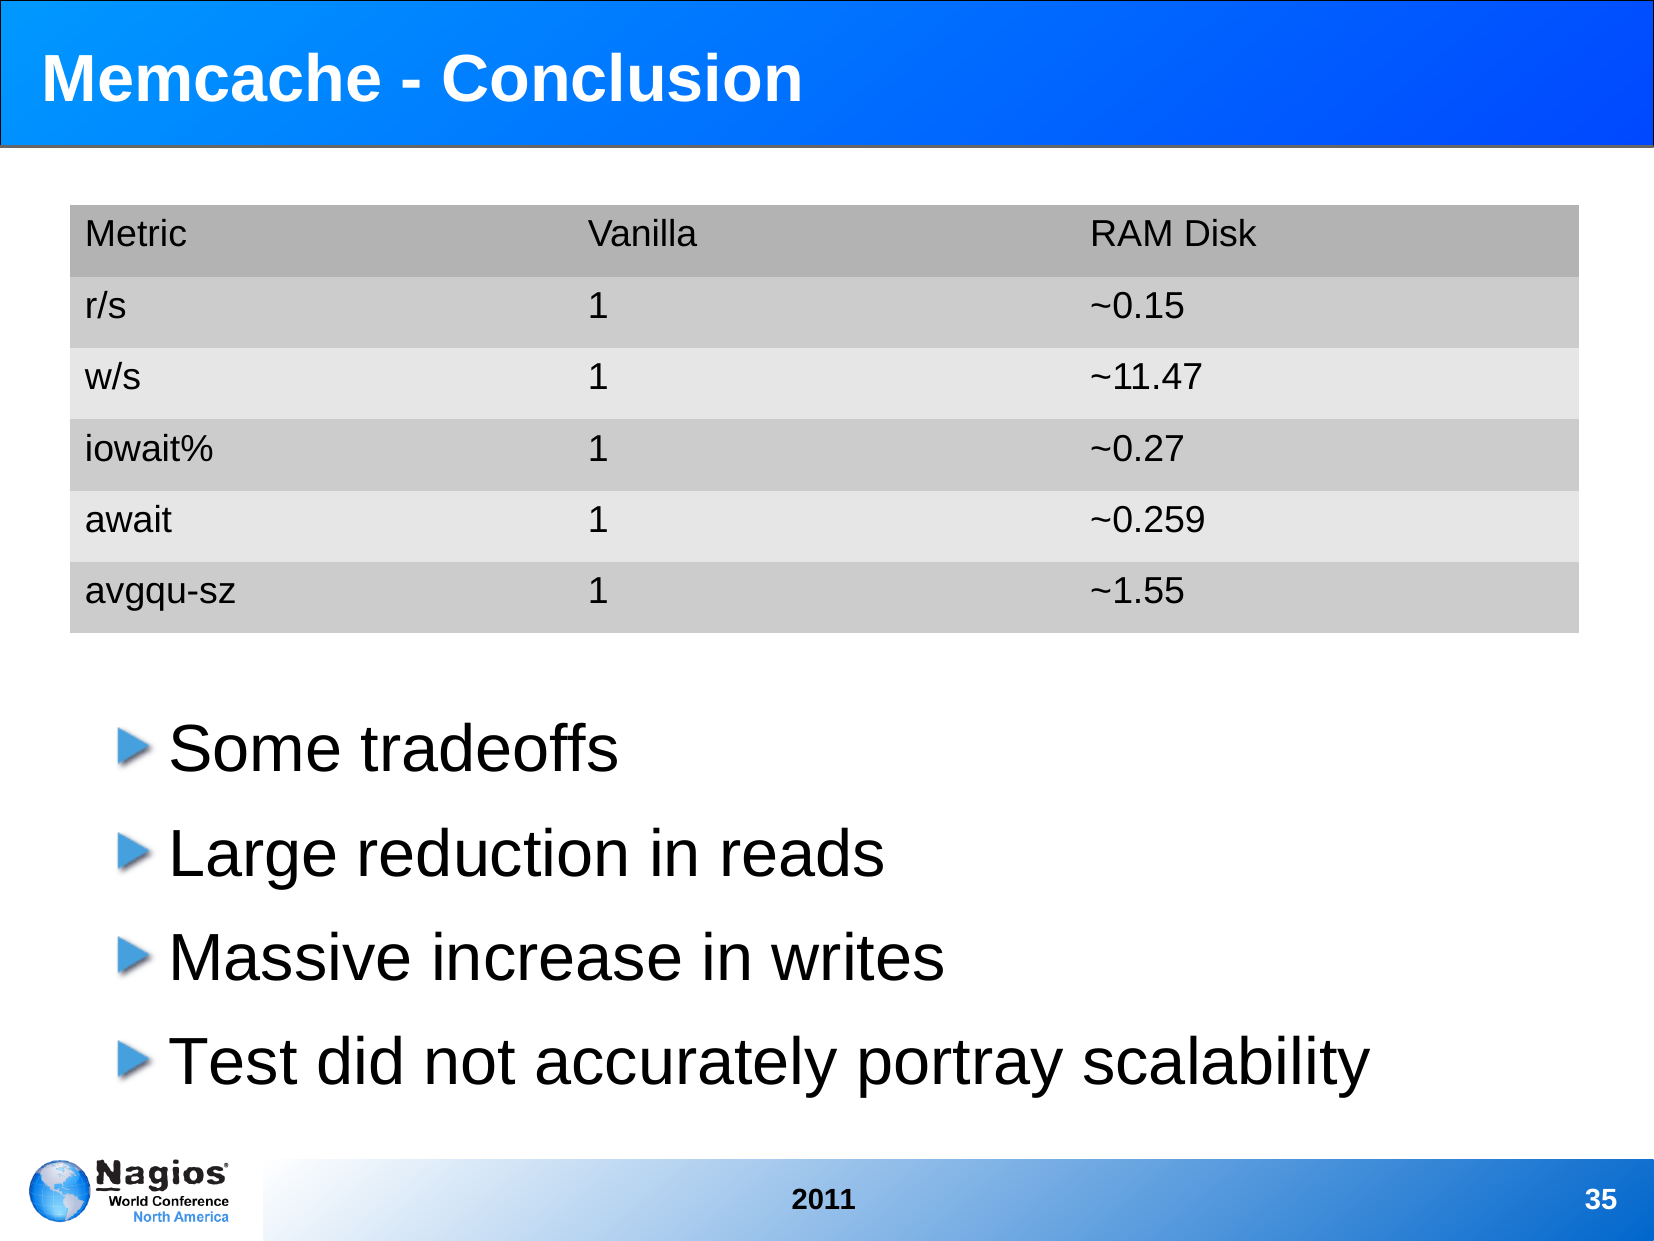

# Memcache - Conclusion
| Metric | Vanilla | RAM Disk |
| --- | --- | --- |
| r/s | 1 | ~0.15 |
| w/s | 1 | ~11.47 |
| iowait% | 1 | ~0.27 |
| await | 1 | ~0.259 |
| avgqu-sz | 1 | ~1.55 |
Some tradeoffs
Large reduction in reads
Massive increase in writes
Test did not accurately portray scalability
2011
35